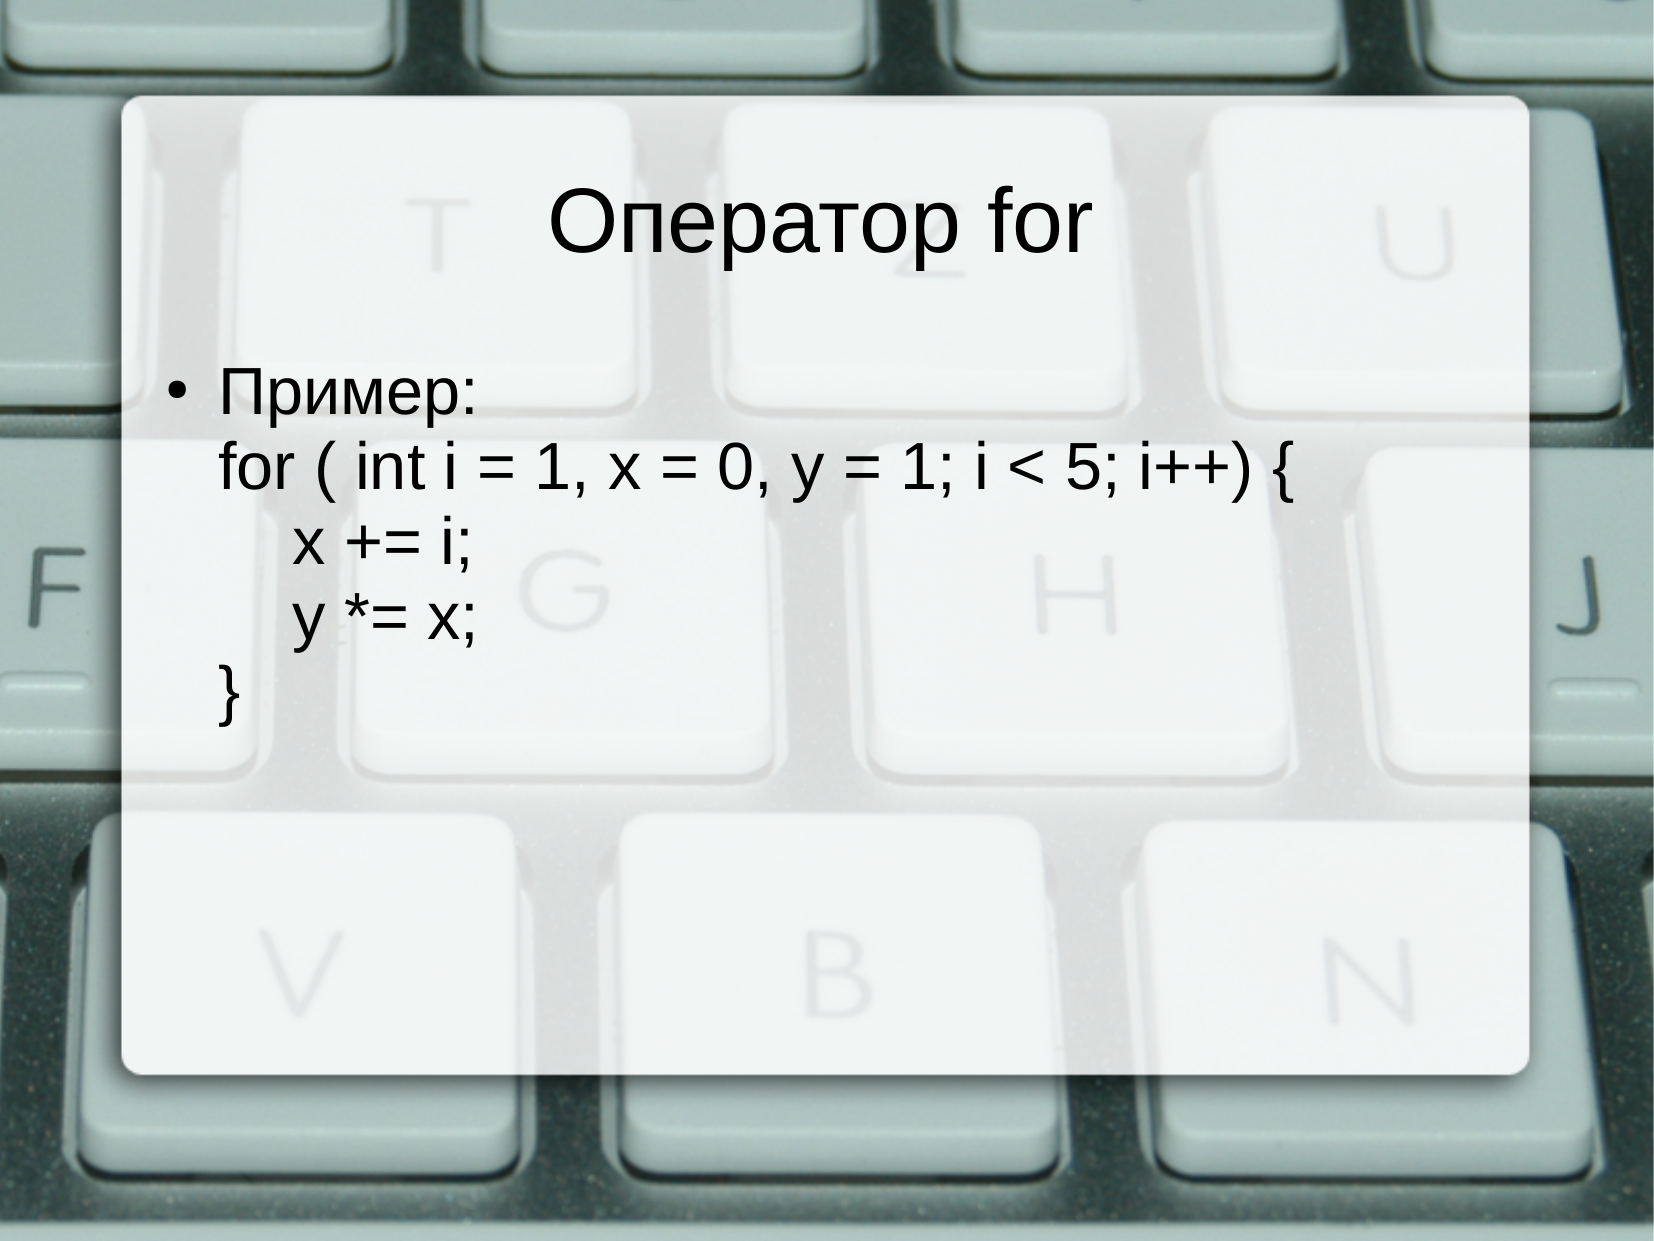

# Оператор for
Пример:
for ( int i = 1, x = 0, y = 1; i < 5; i++) {
	x += i;
	y *= x;
}